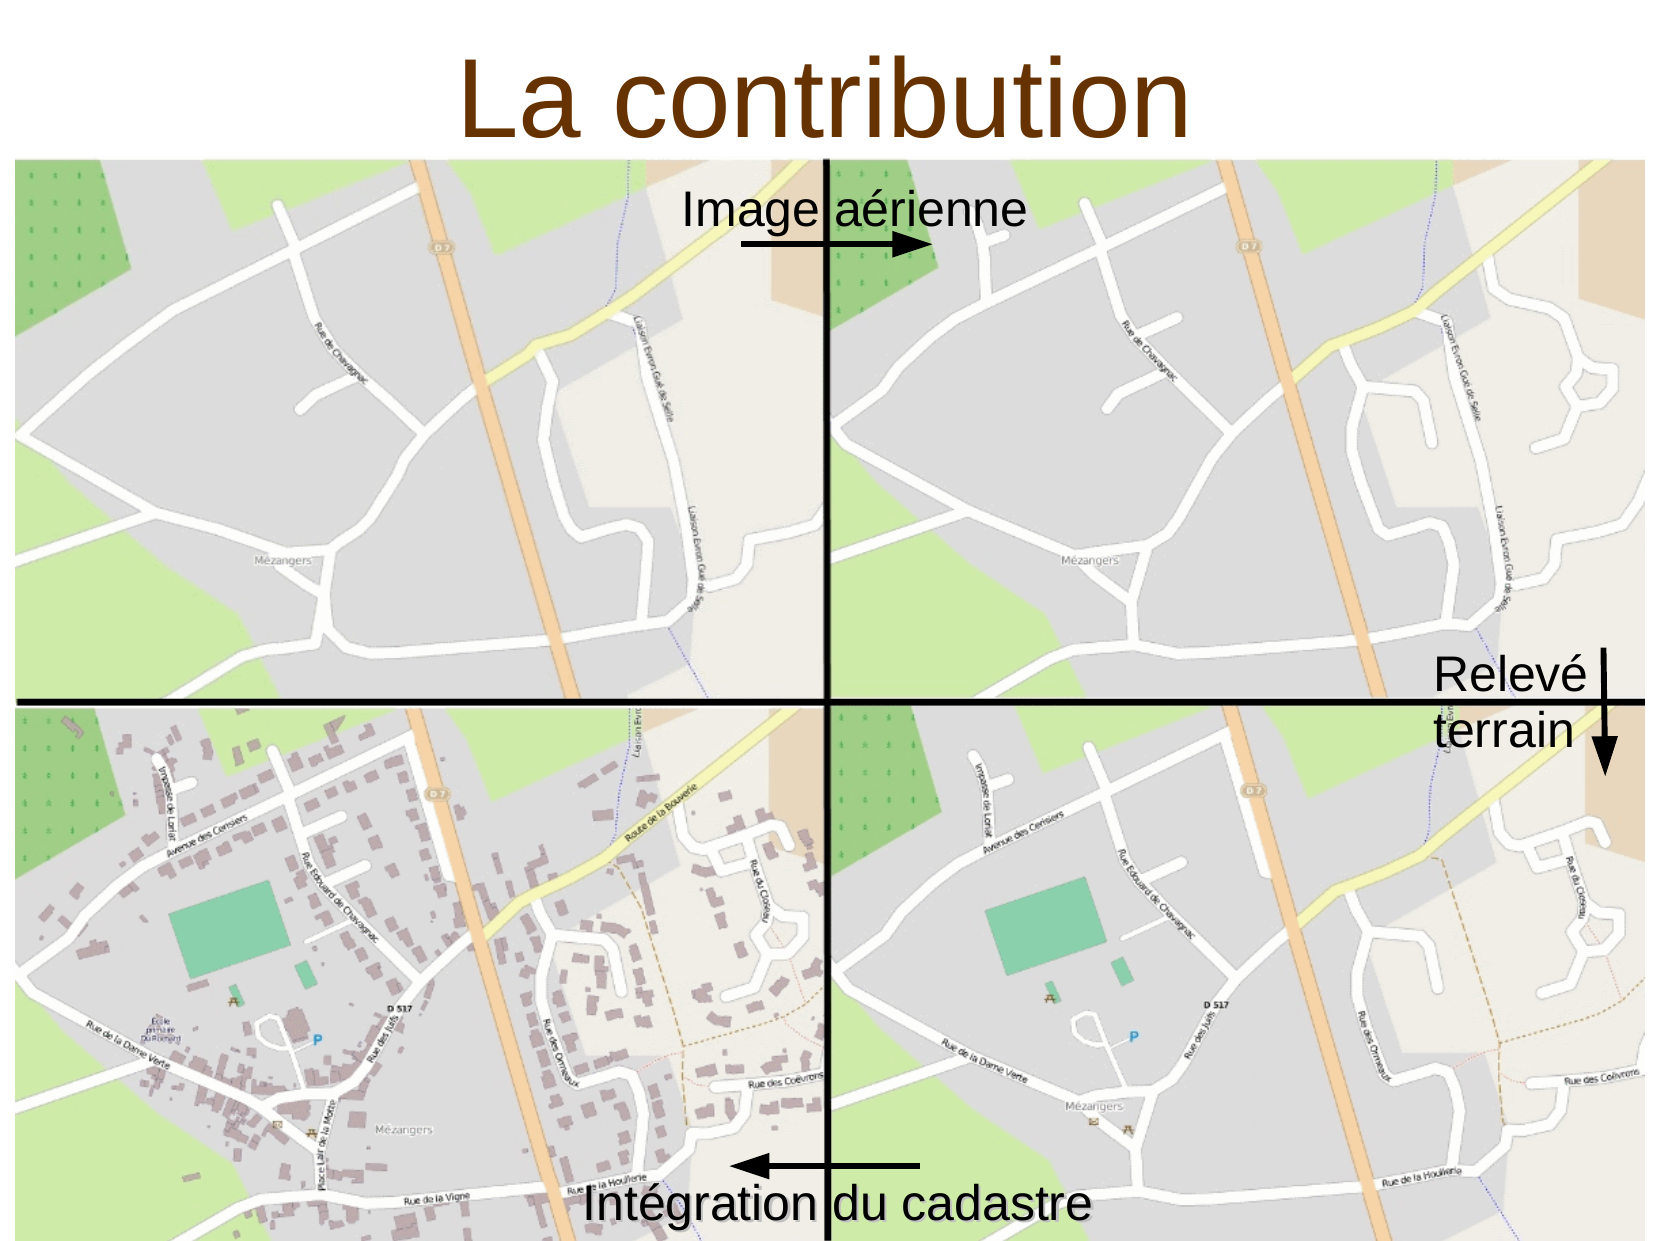

# La contribution
Image aérienne
Relevé
terrain
Intégration du cadastre